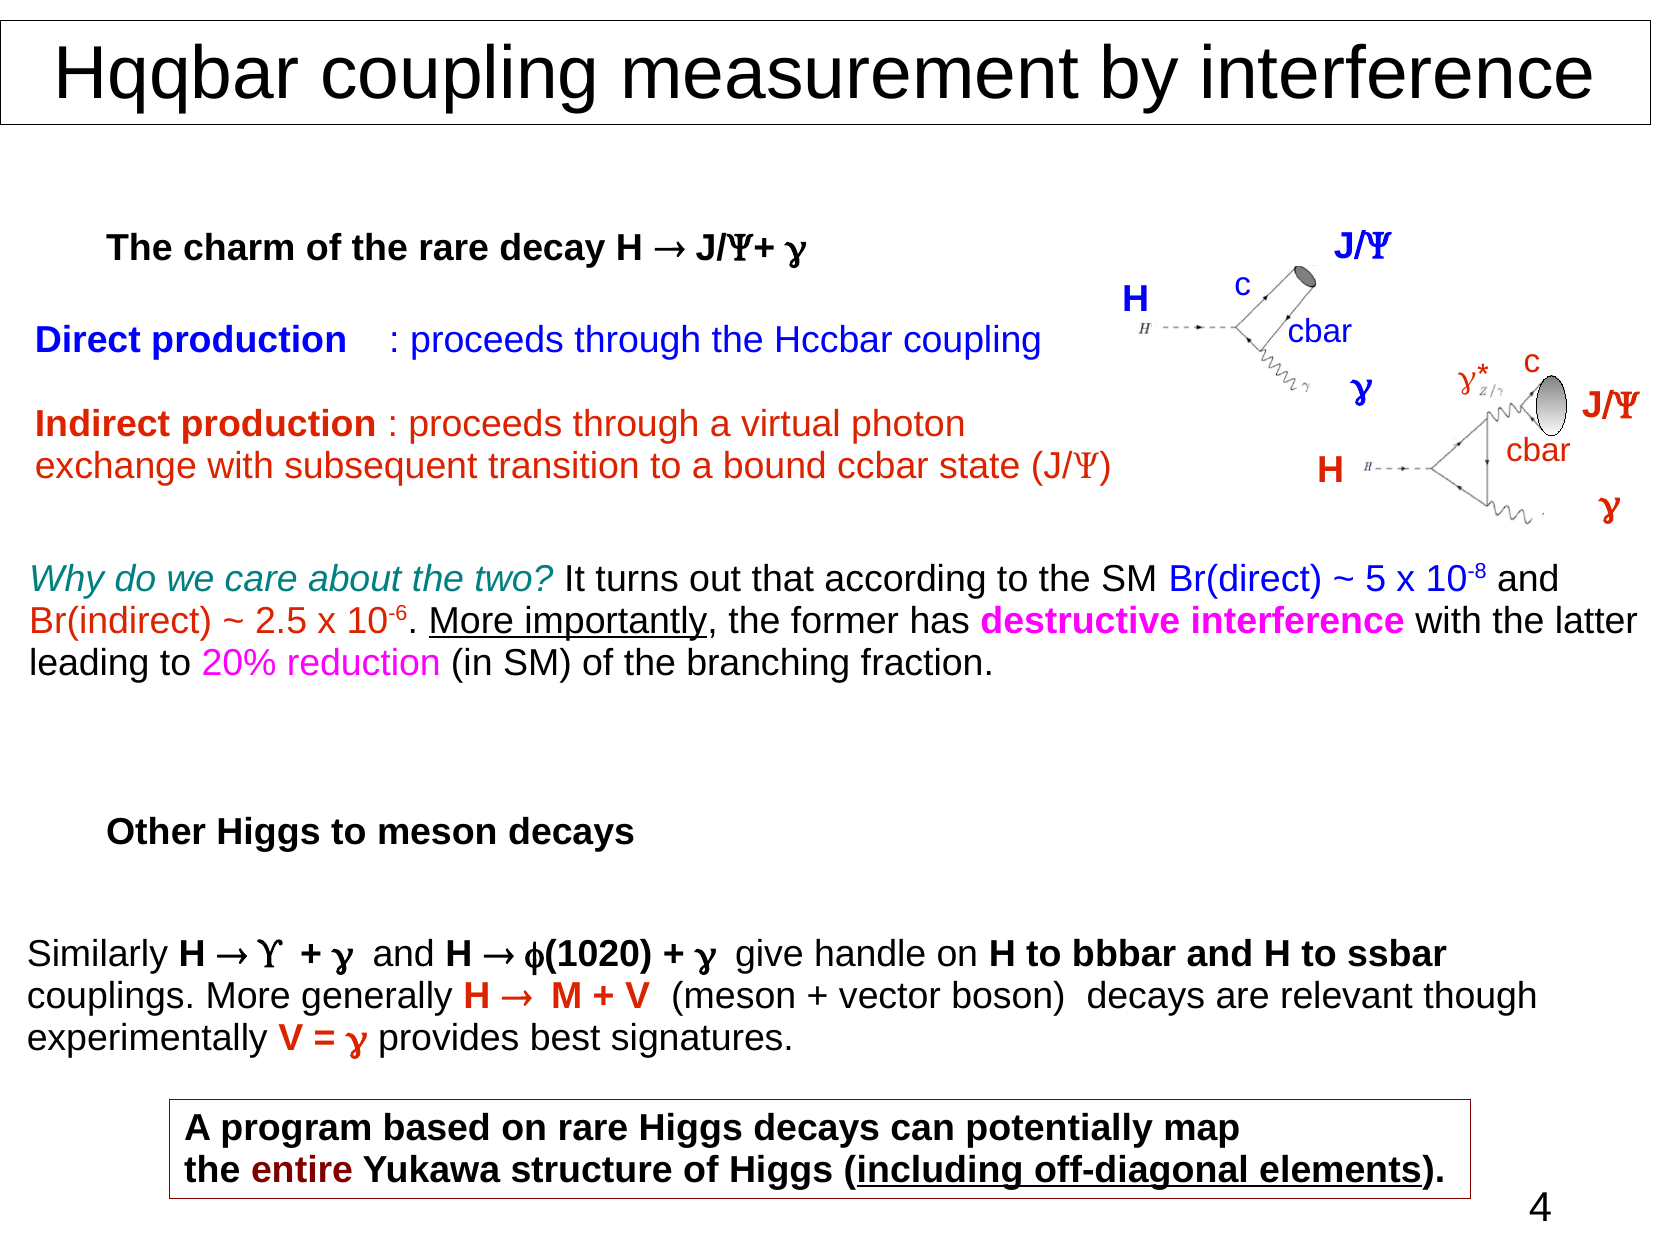

# Hqqbar coupling measurement by interference
J/
c
H
cbar

The charm of the rare decay H  J/+ 
Direct production : proceeds through the Hccbar coupling
Indirect production : proceeds through a virtual photon
exchange with subsequent transition to a bound ccbar state (J/)
c
*
J/
cbar
H

Why do we care about the two? It turns out that according to the SM Br(direct) ~ 5 x 10-8 and
Br(indirect) ~ 2.5 x 10-6. More importantly, the former has destructive interference with the latter
leading to 20% reduction (in SM) of the branching fraction.
Other Higgs to meson decays
Similarly H  ϒ +  and H  ϕ(1020) +  give handle on H to bbbar and H to ssbar
couplings. More generally H  M + V (meson + vector boson) decays are relevant though
experimentally V =  provides best signatures.
A program based on rare Higgs decays can potentially map
the entire Yukawa structure of Higgs (including off-diagonal elements).